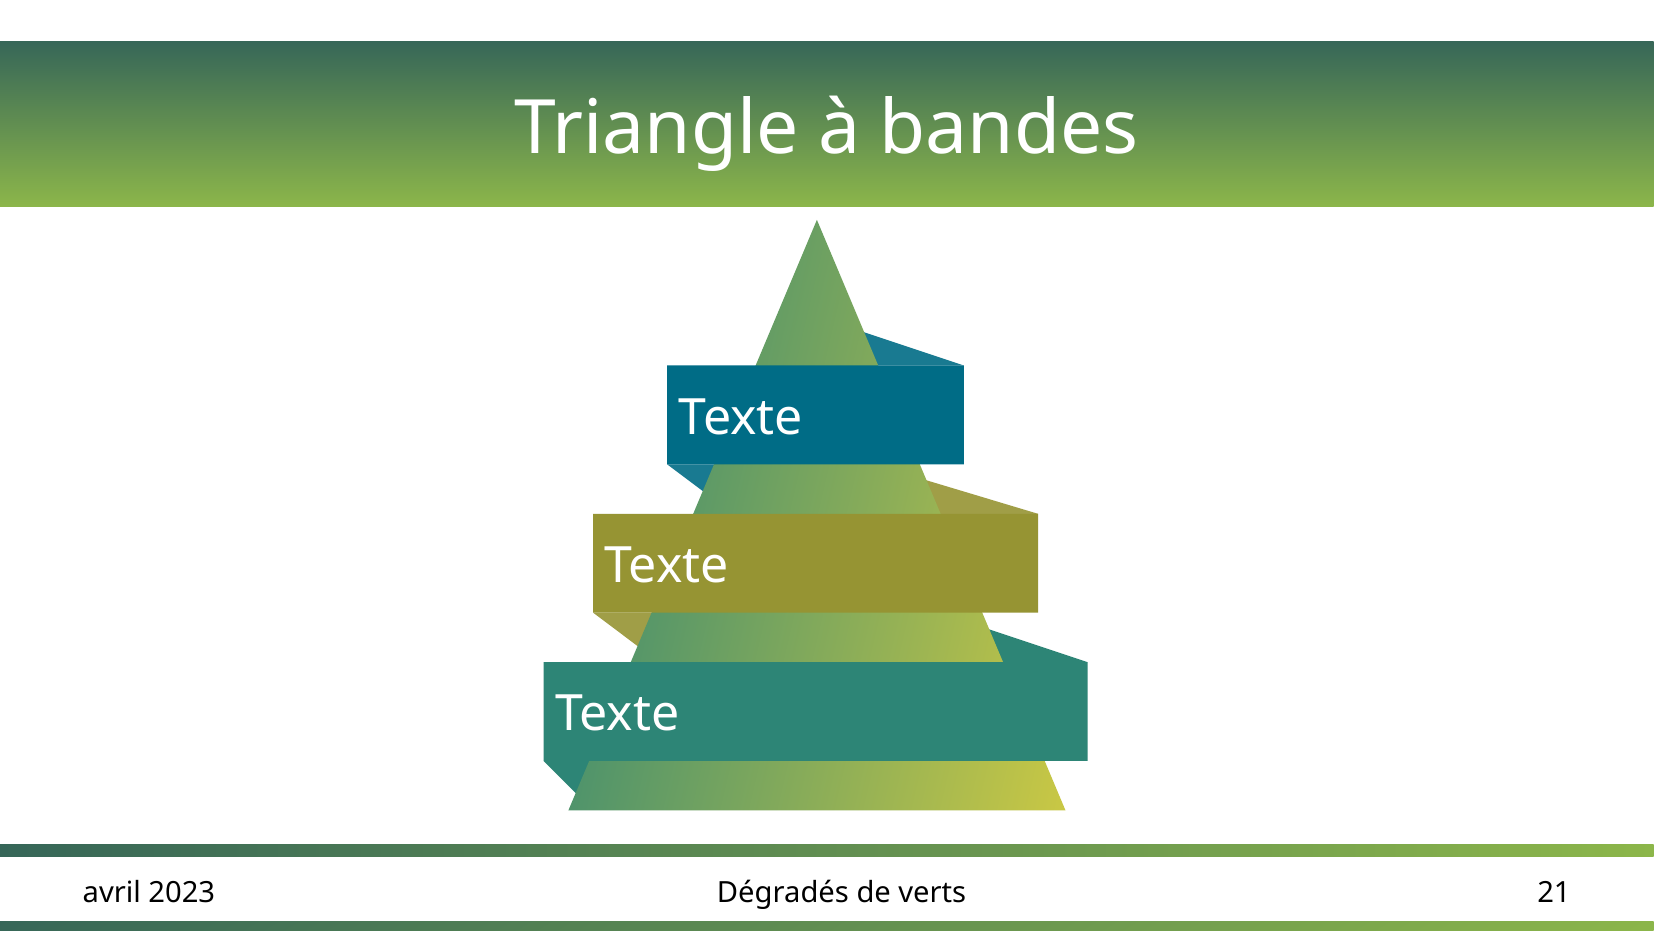

# Triangle à bandes
Texte
Texte
Texte
avril 2023
Dégradés de verts
21